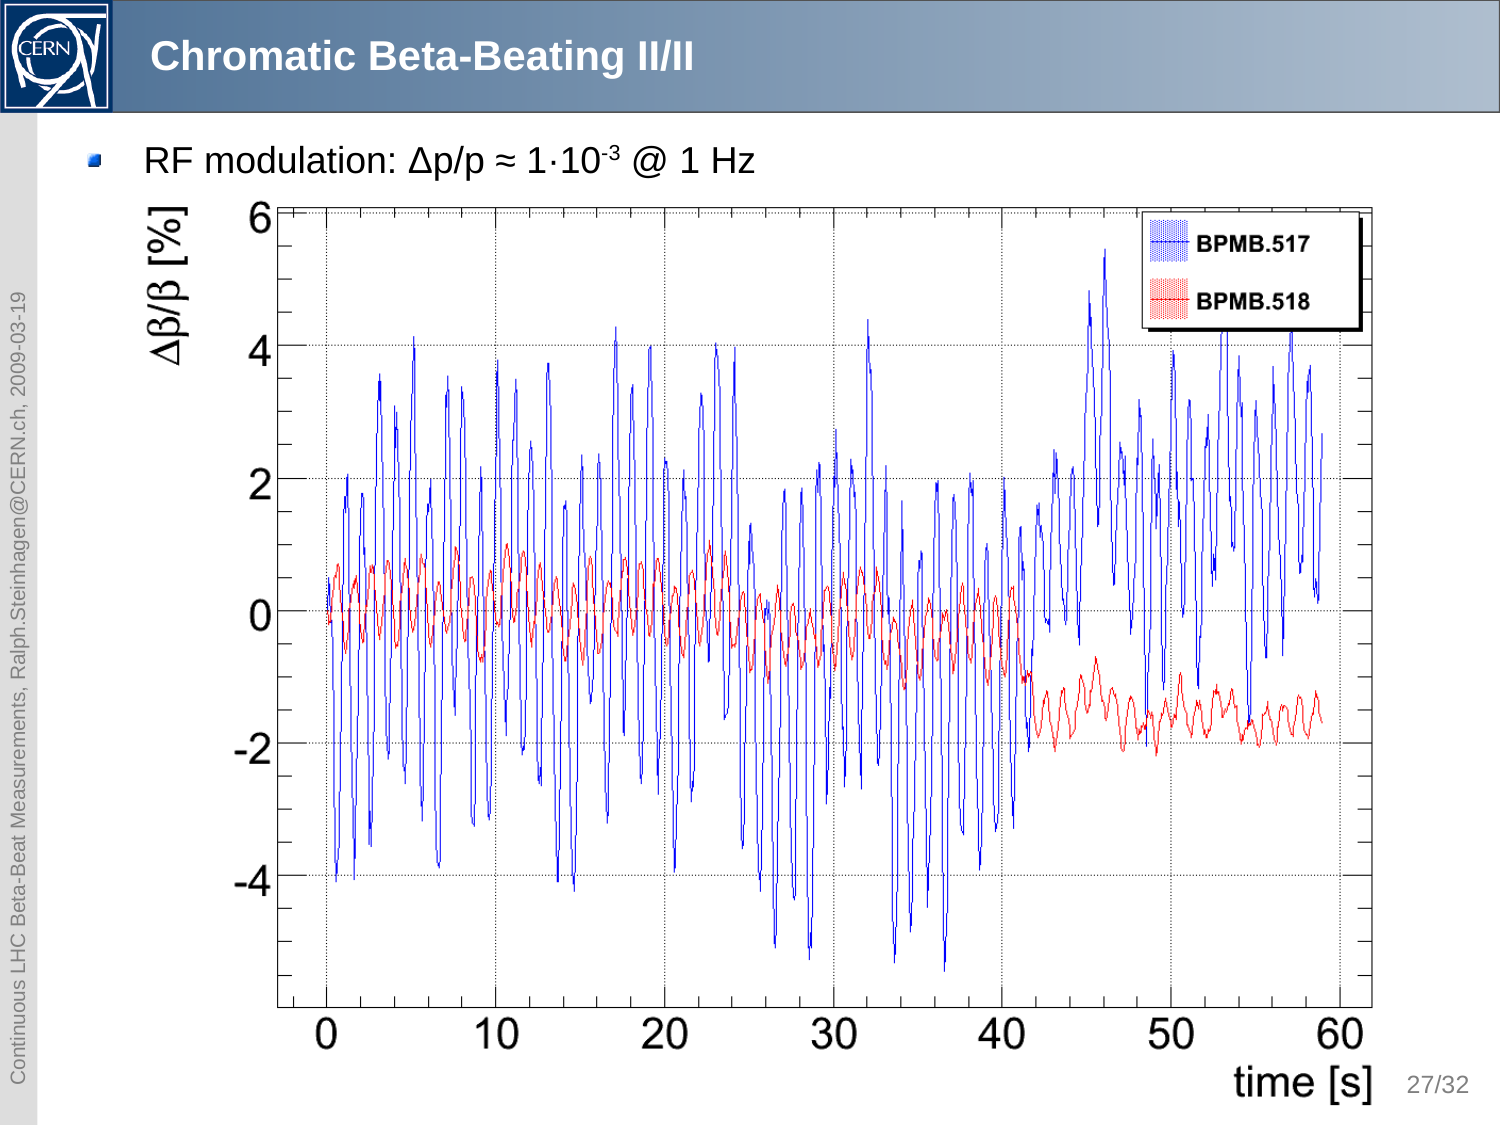

# Chromatic Beta-Beating II/II
RF modulation: Δp/p ≈ 1·10-3 @ 1 Hz